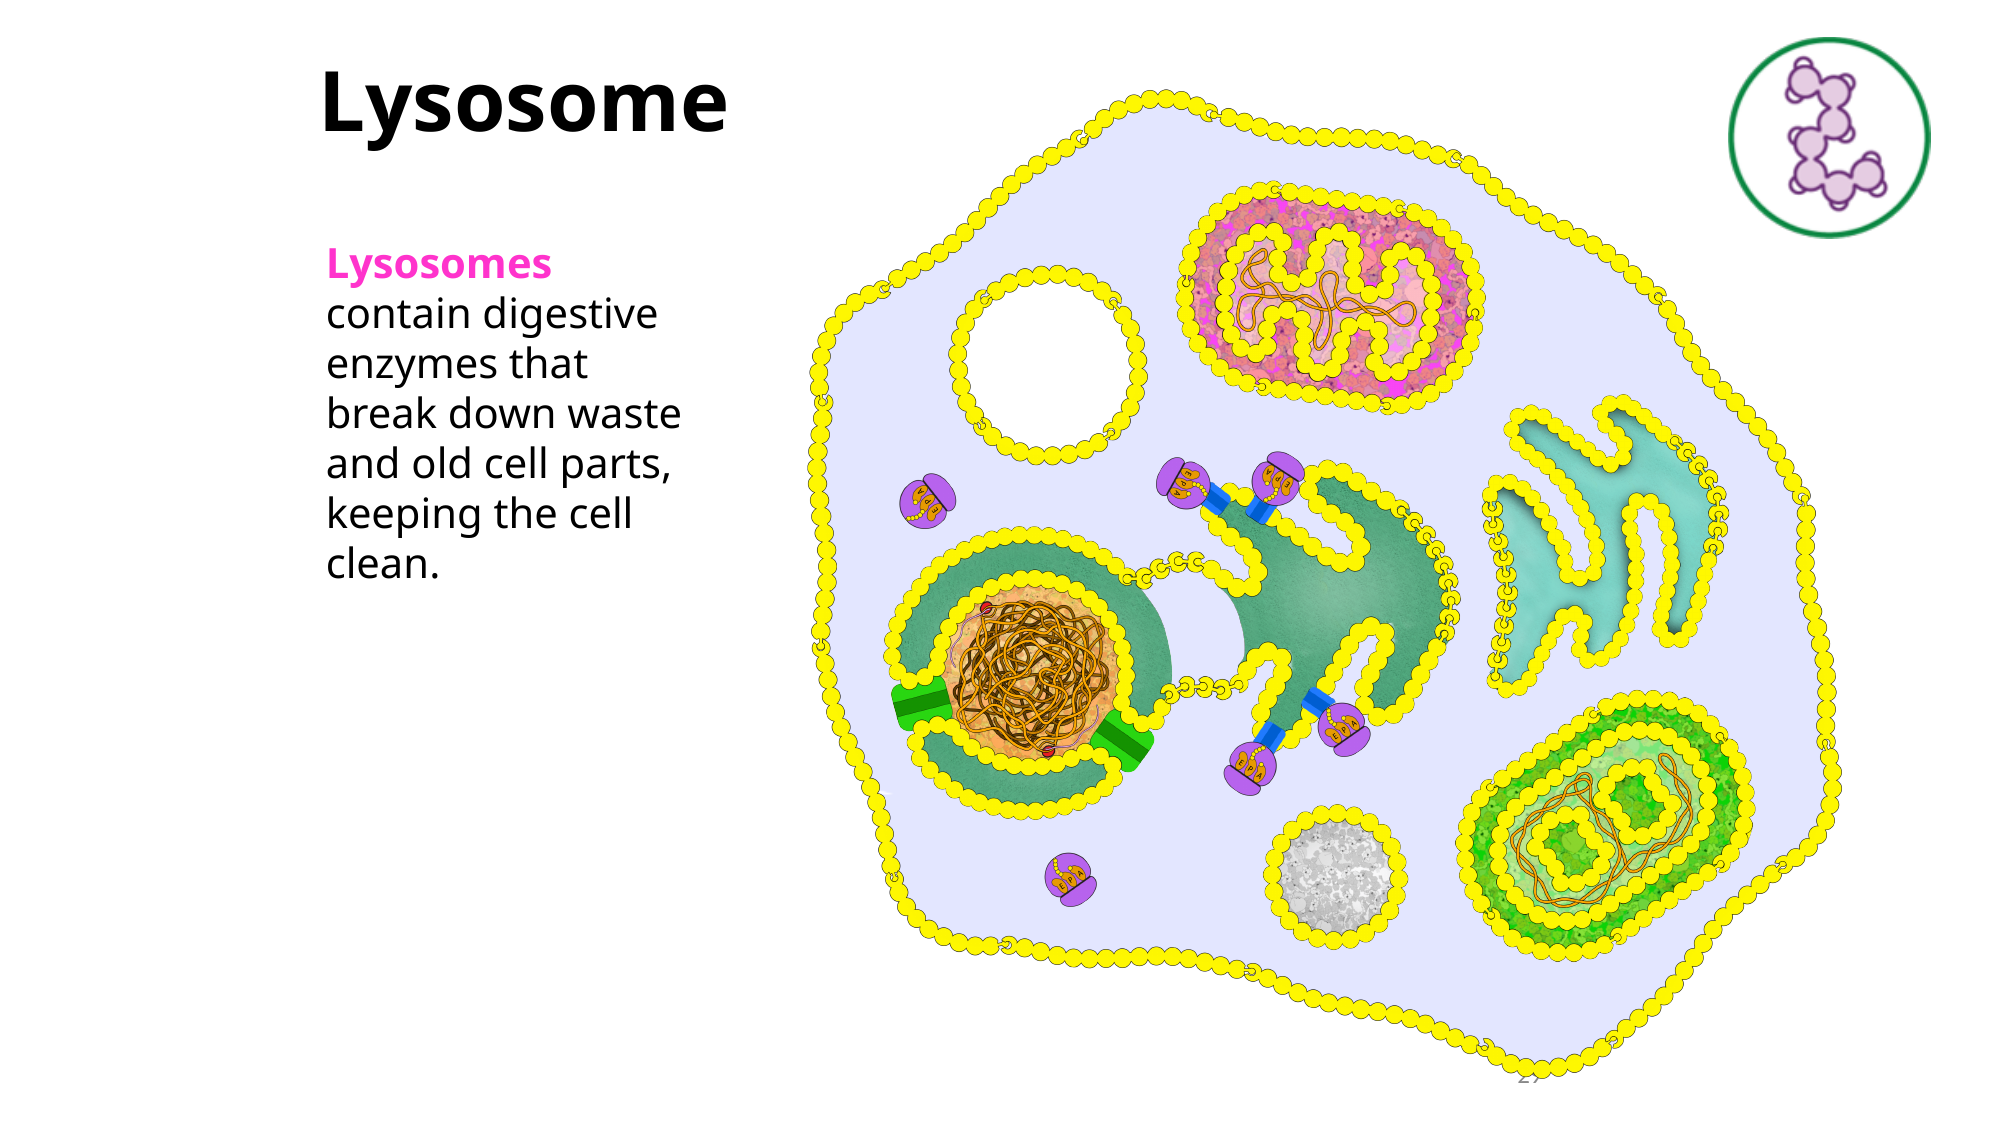

Lysosome
Lysosomes contain digestive enzymes that break down waste and old cell parts, keeping the cell clean.